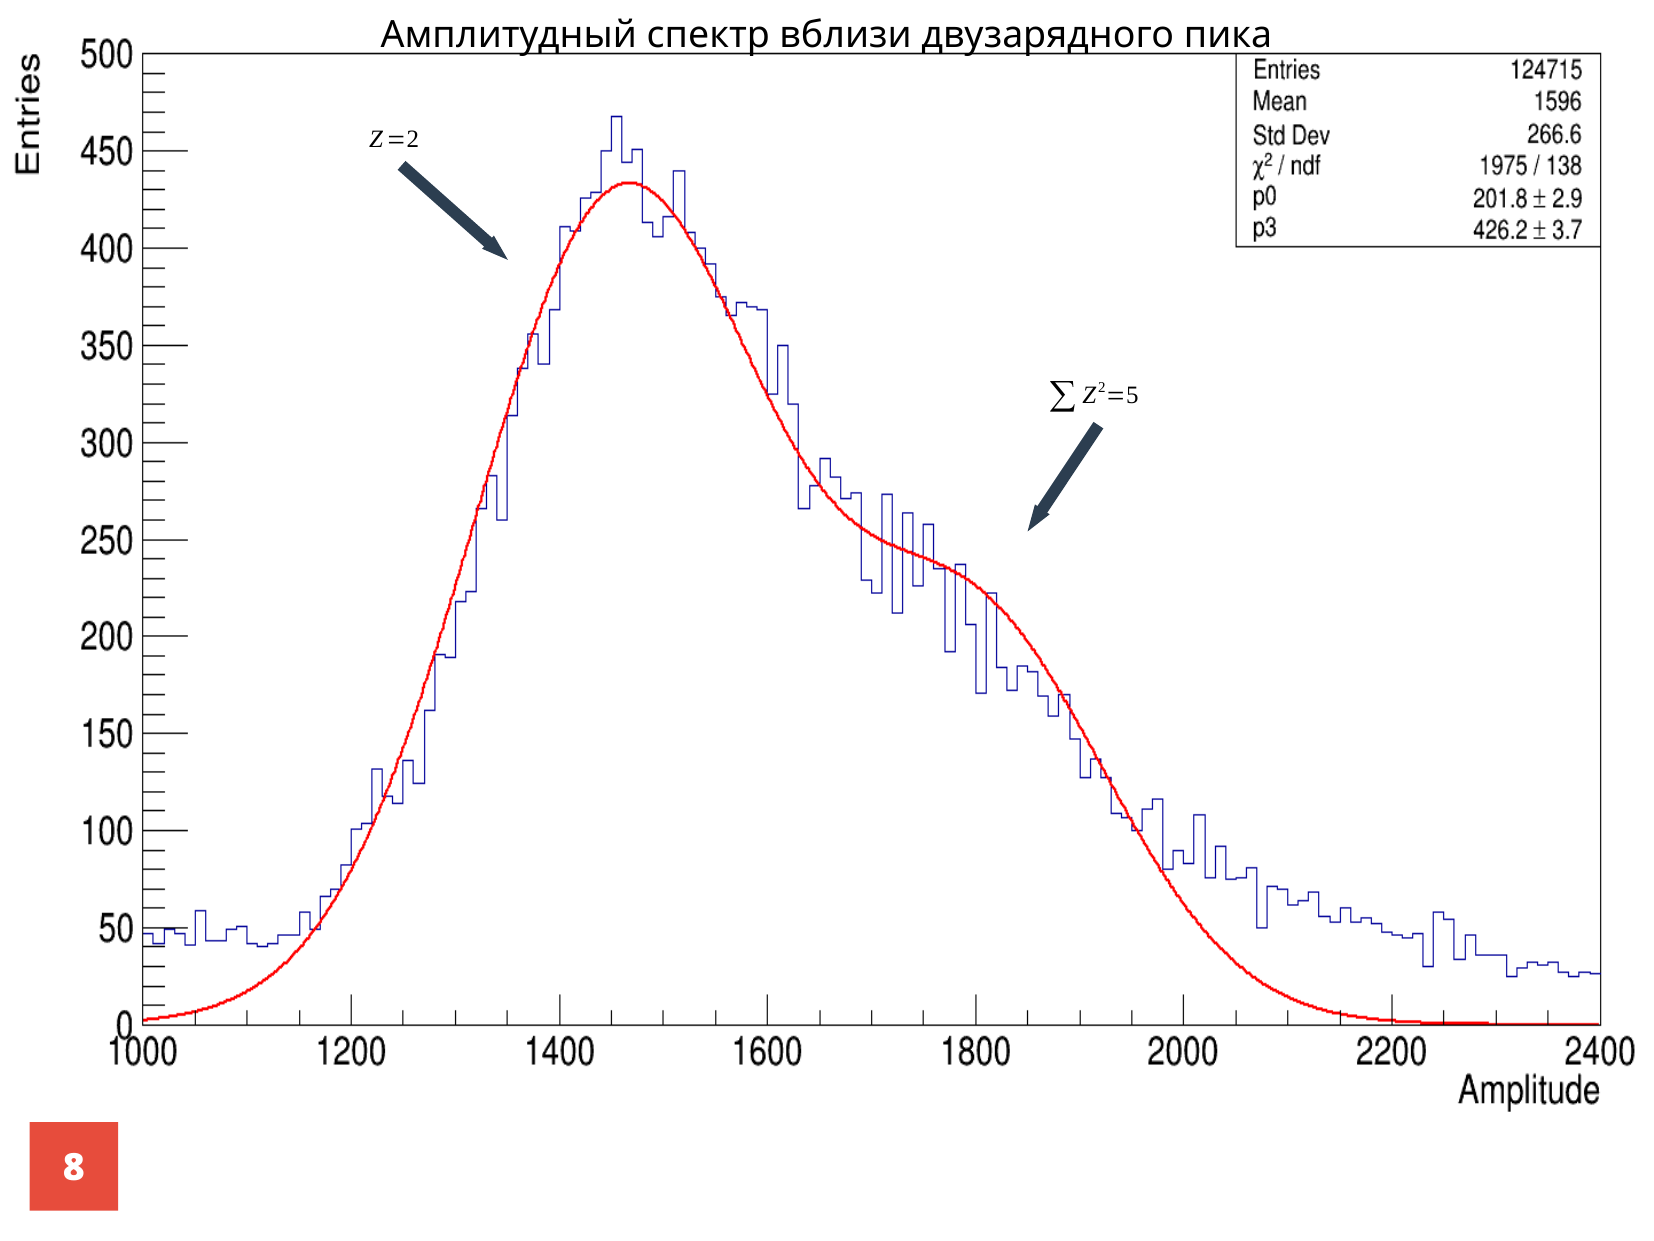

Амплитудный спектр вблизи двузарядного пика
# Пики Z=2 и сумма Z2=5
8